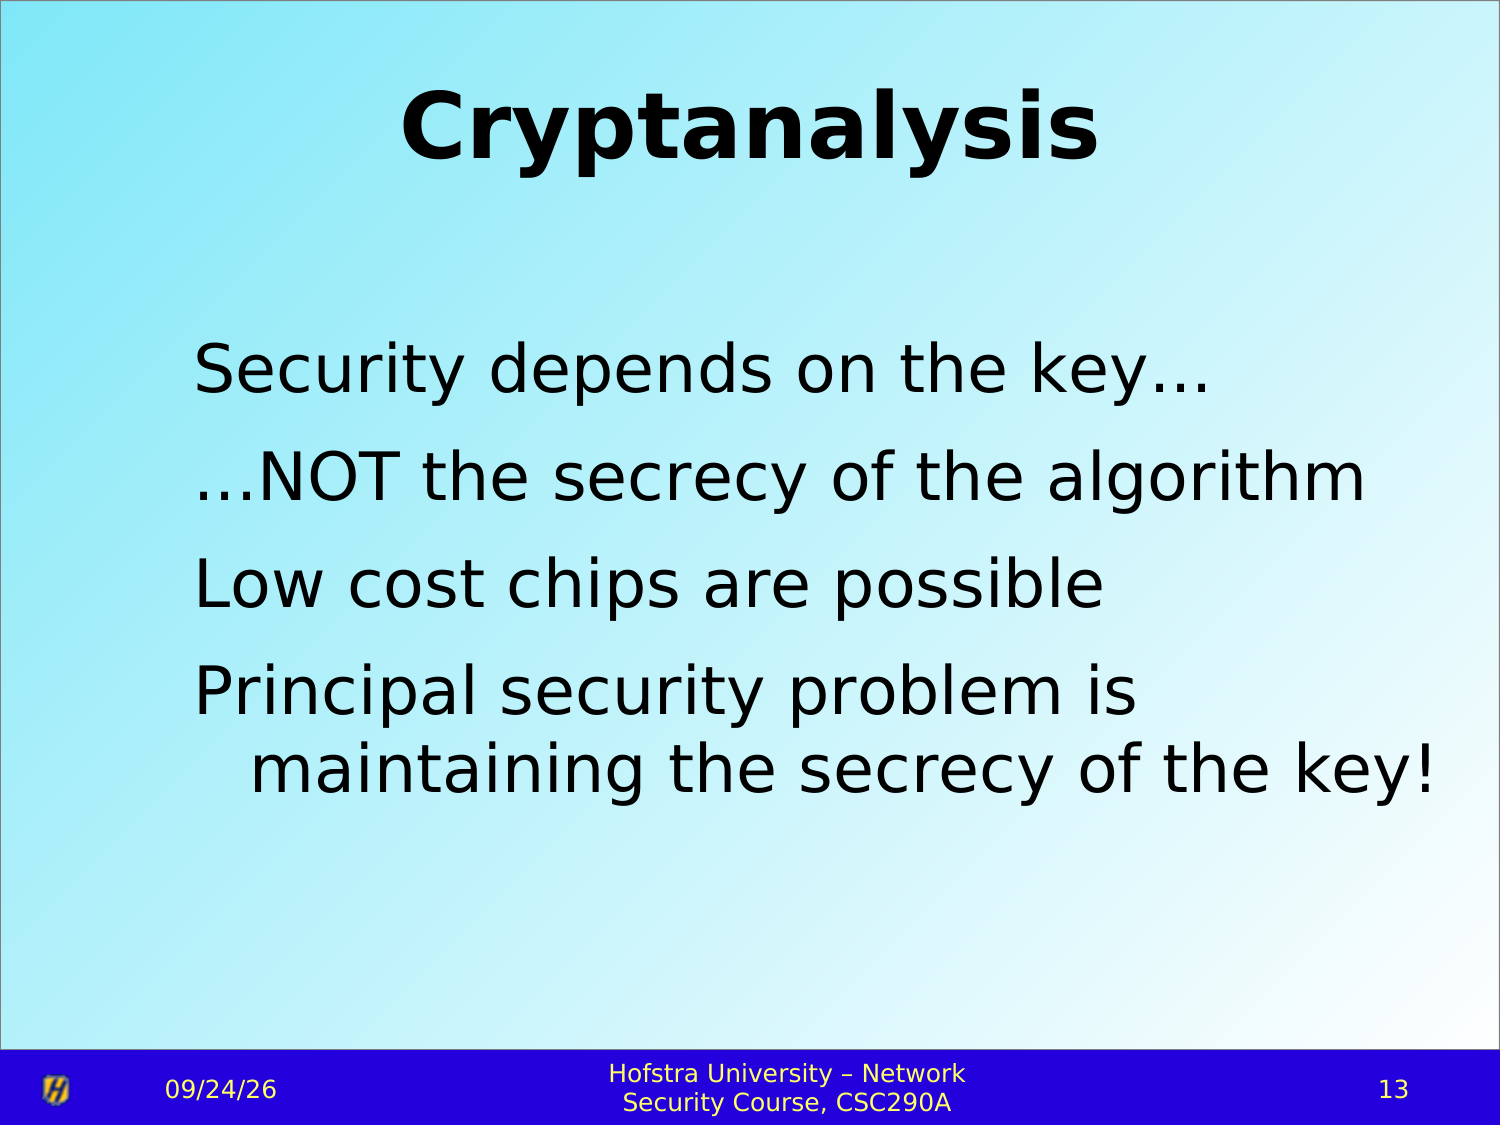

# Cryptanalysis
Security depends on the key...
...NOT the secrecy of the algorithm
Low cost chips are possible
Principal security problem is maintaining the secrecy of the key!
13